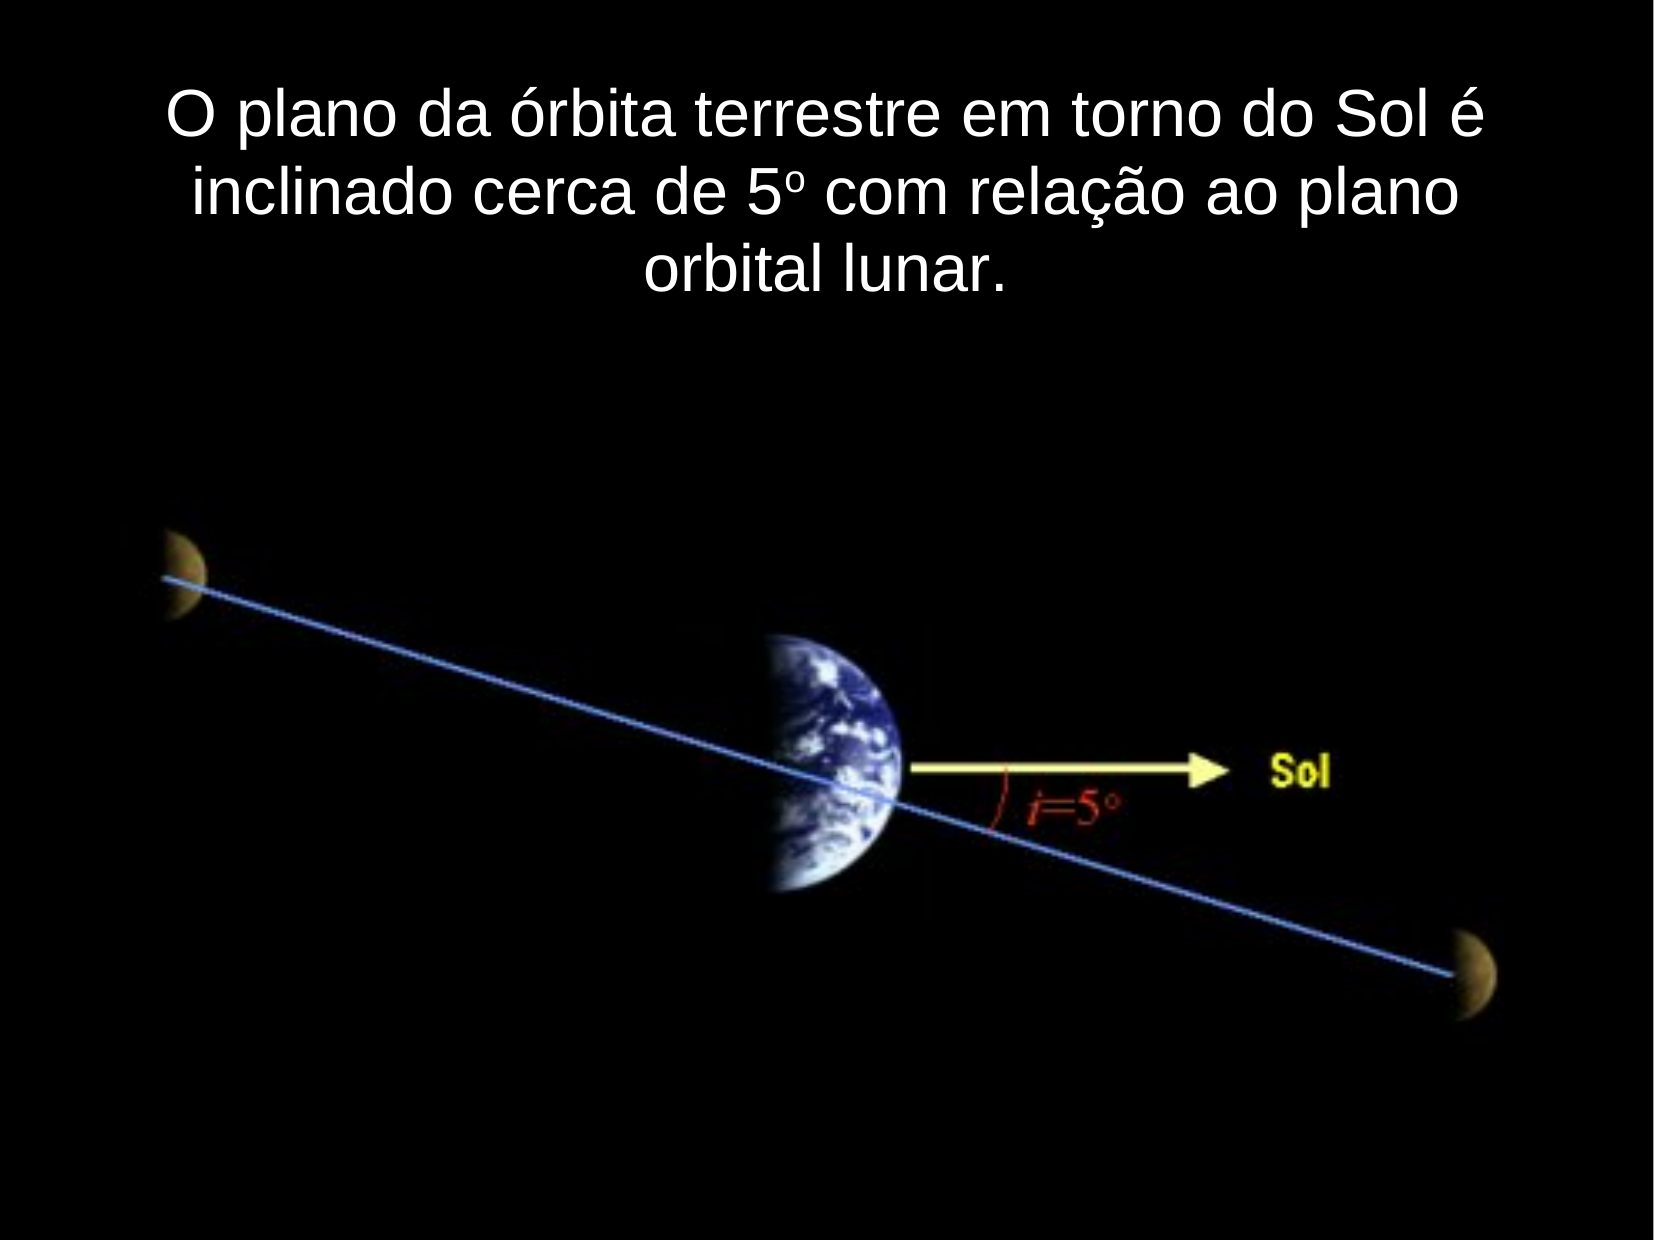

# O plano da órbita terrestre em torno do Sol é inclinado cerca de 5o com relação ao plano orbital lunar.